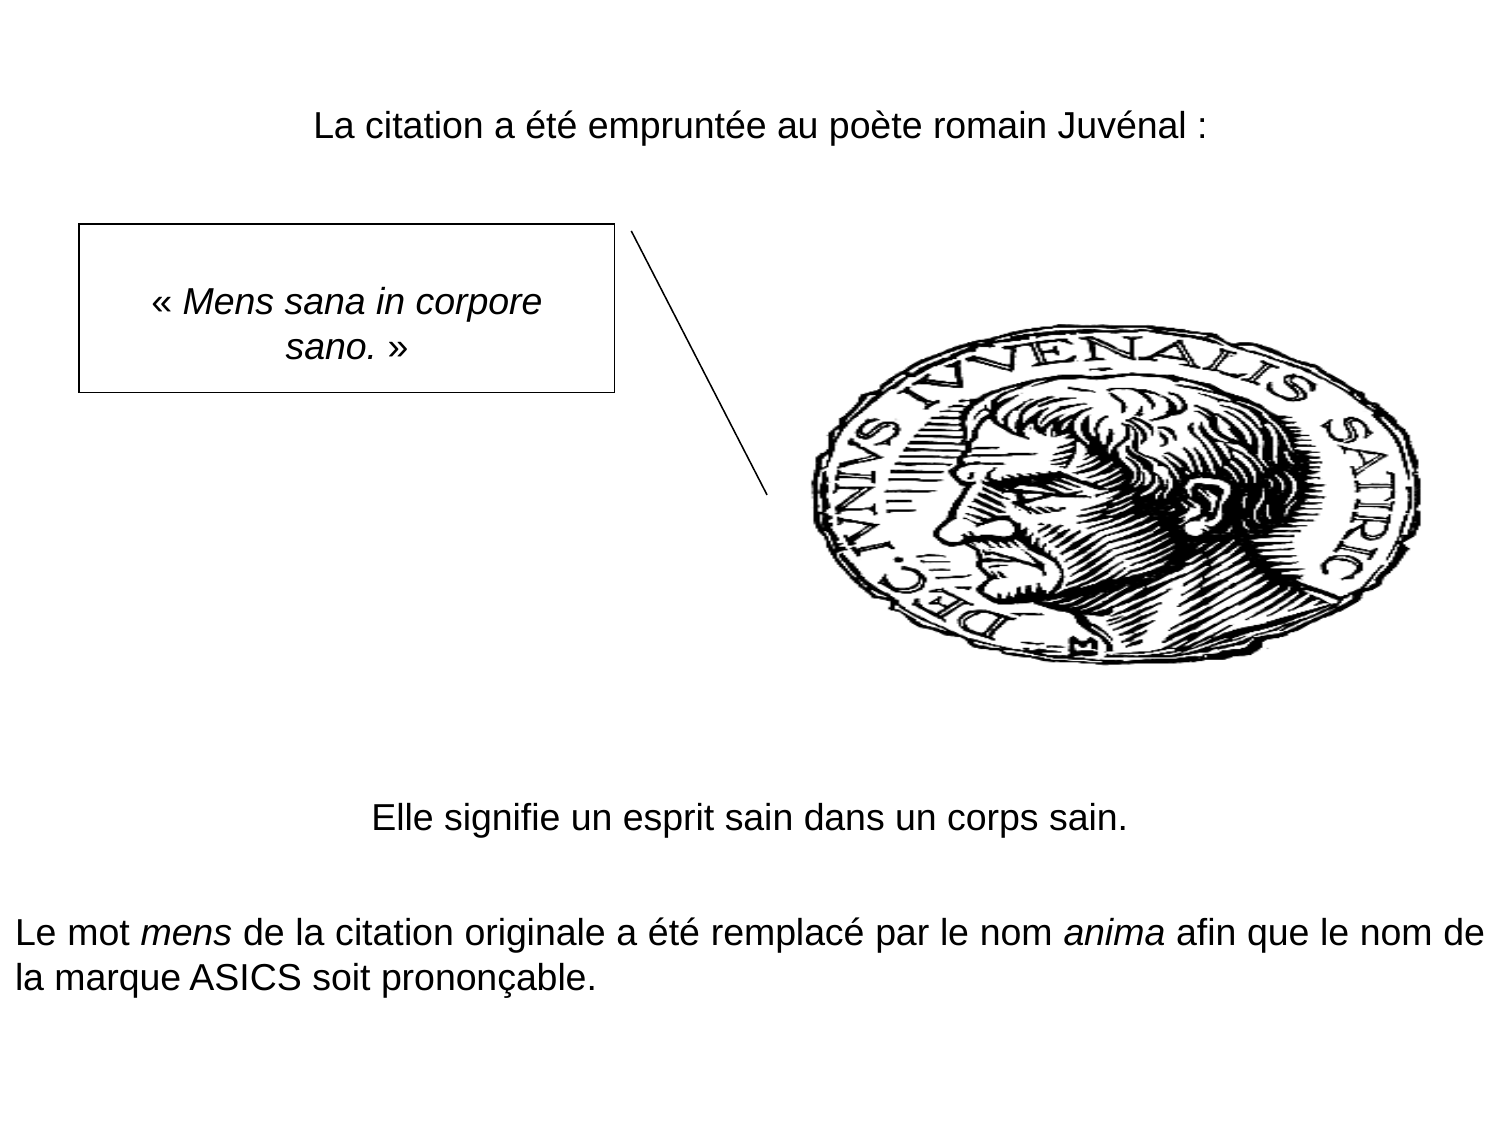

La citation a été empruntée au poète romain Juvénal :
« Mens sana in corpore sano. »
Elle signifie un esprit sain dans un corps sain.
Le mot mens de la citation originale a été remplacé par le nom anima afin que le nom de la marque ASICS soit prononçable.